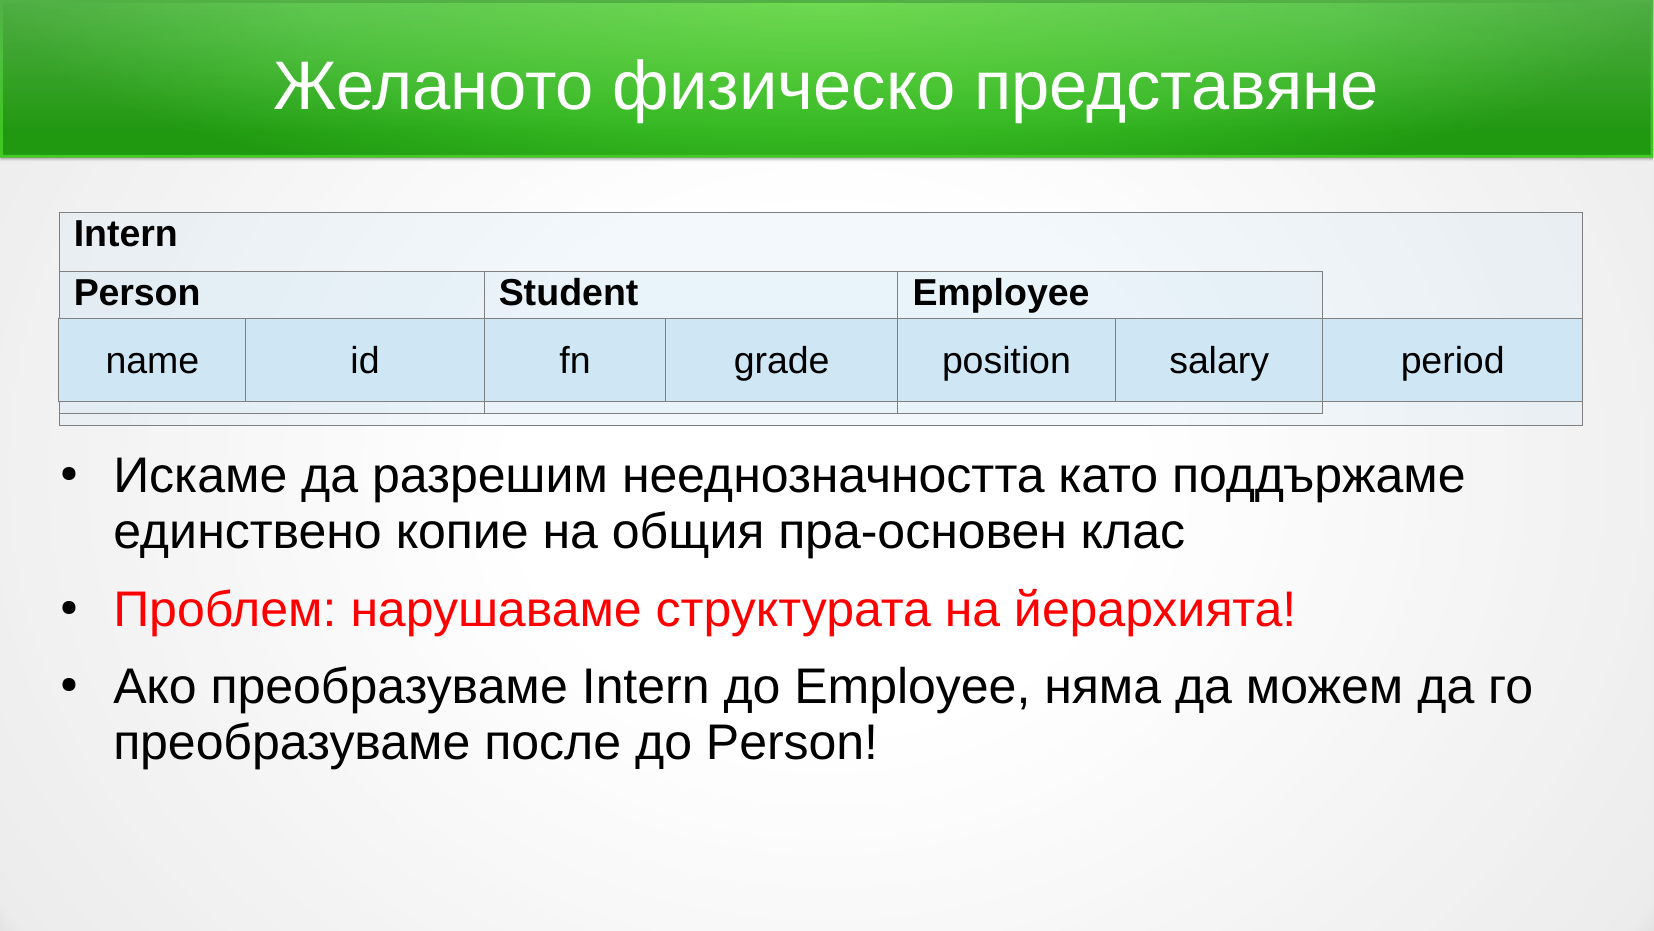

# Желаното физическо представяне
Intern
Person
Student
Employee
name
id
fn
grade
position
salary
period
Искаме да разрешим нееднозначността като поддържаме единствено копие на общия пра-основен клас
Проблем: нарушаваме структурата на йерархията!
Ако преобразуваме Intern до Employee, няма да можем да го преобразуваме после до Person!